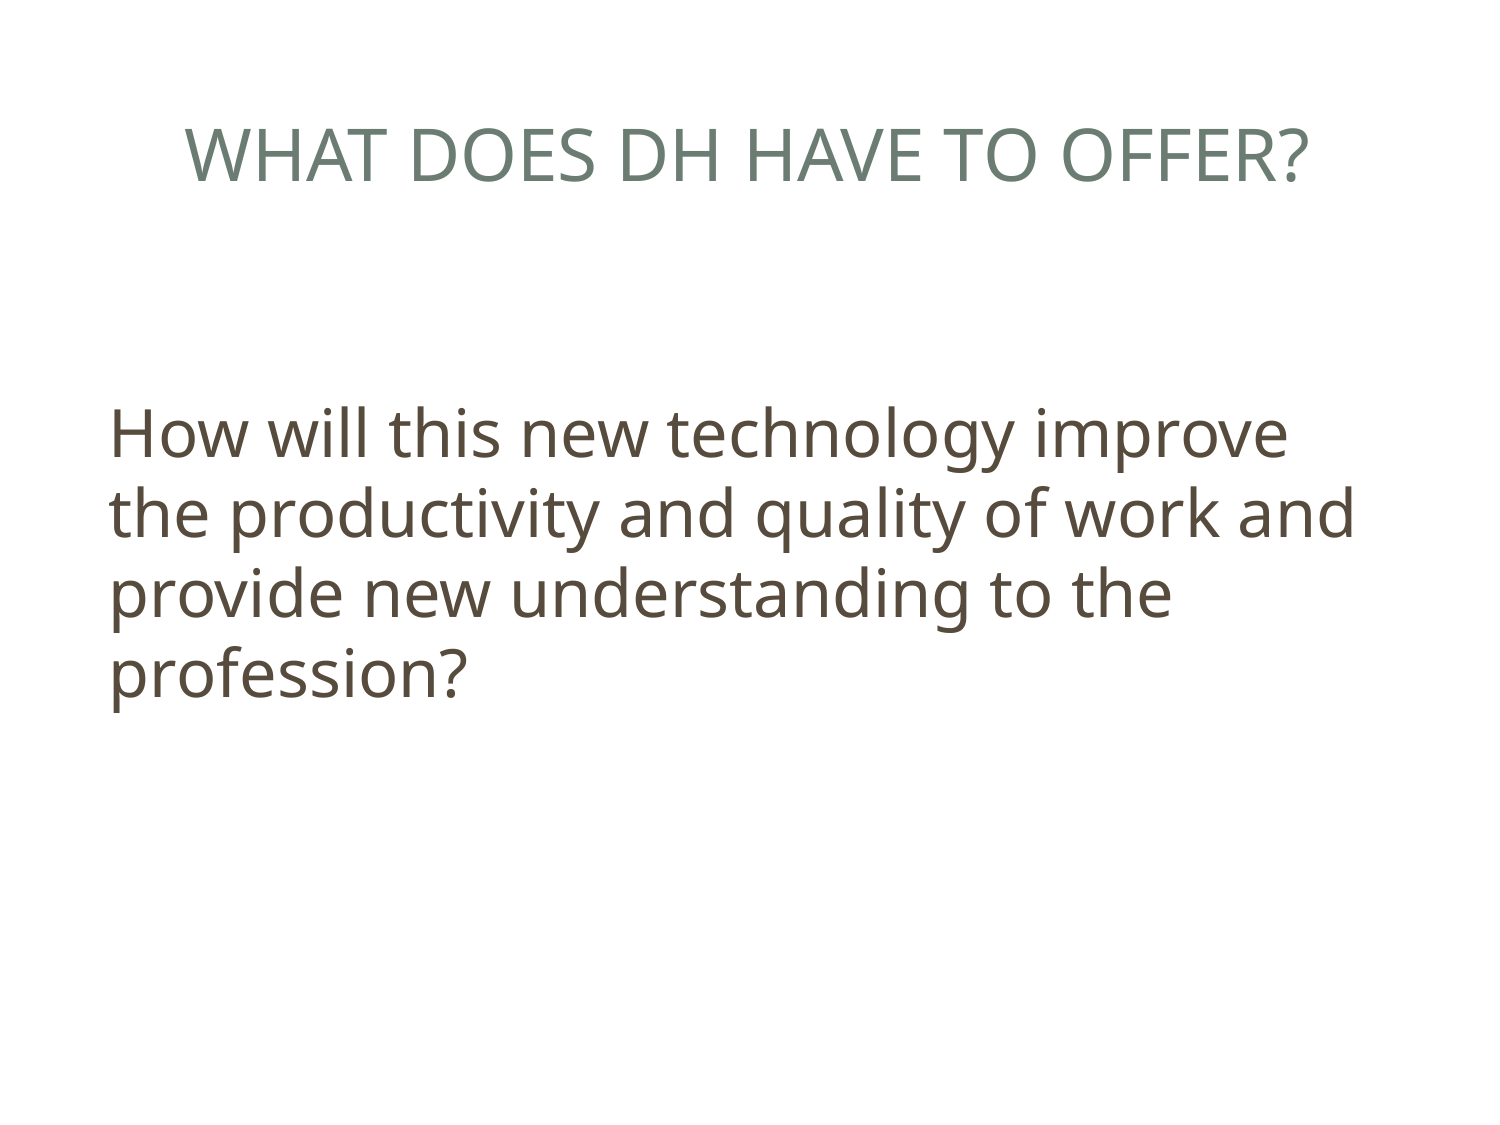

# What does DH have to offer?
How will this new technology improve the productivity and quality of work and provide new understanding to the profession?